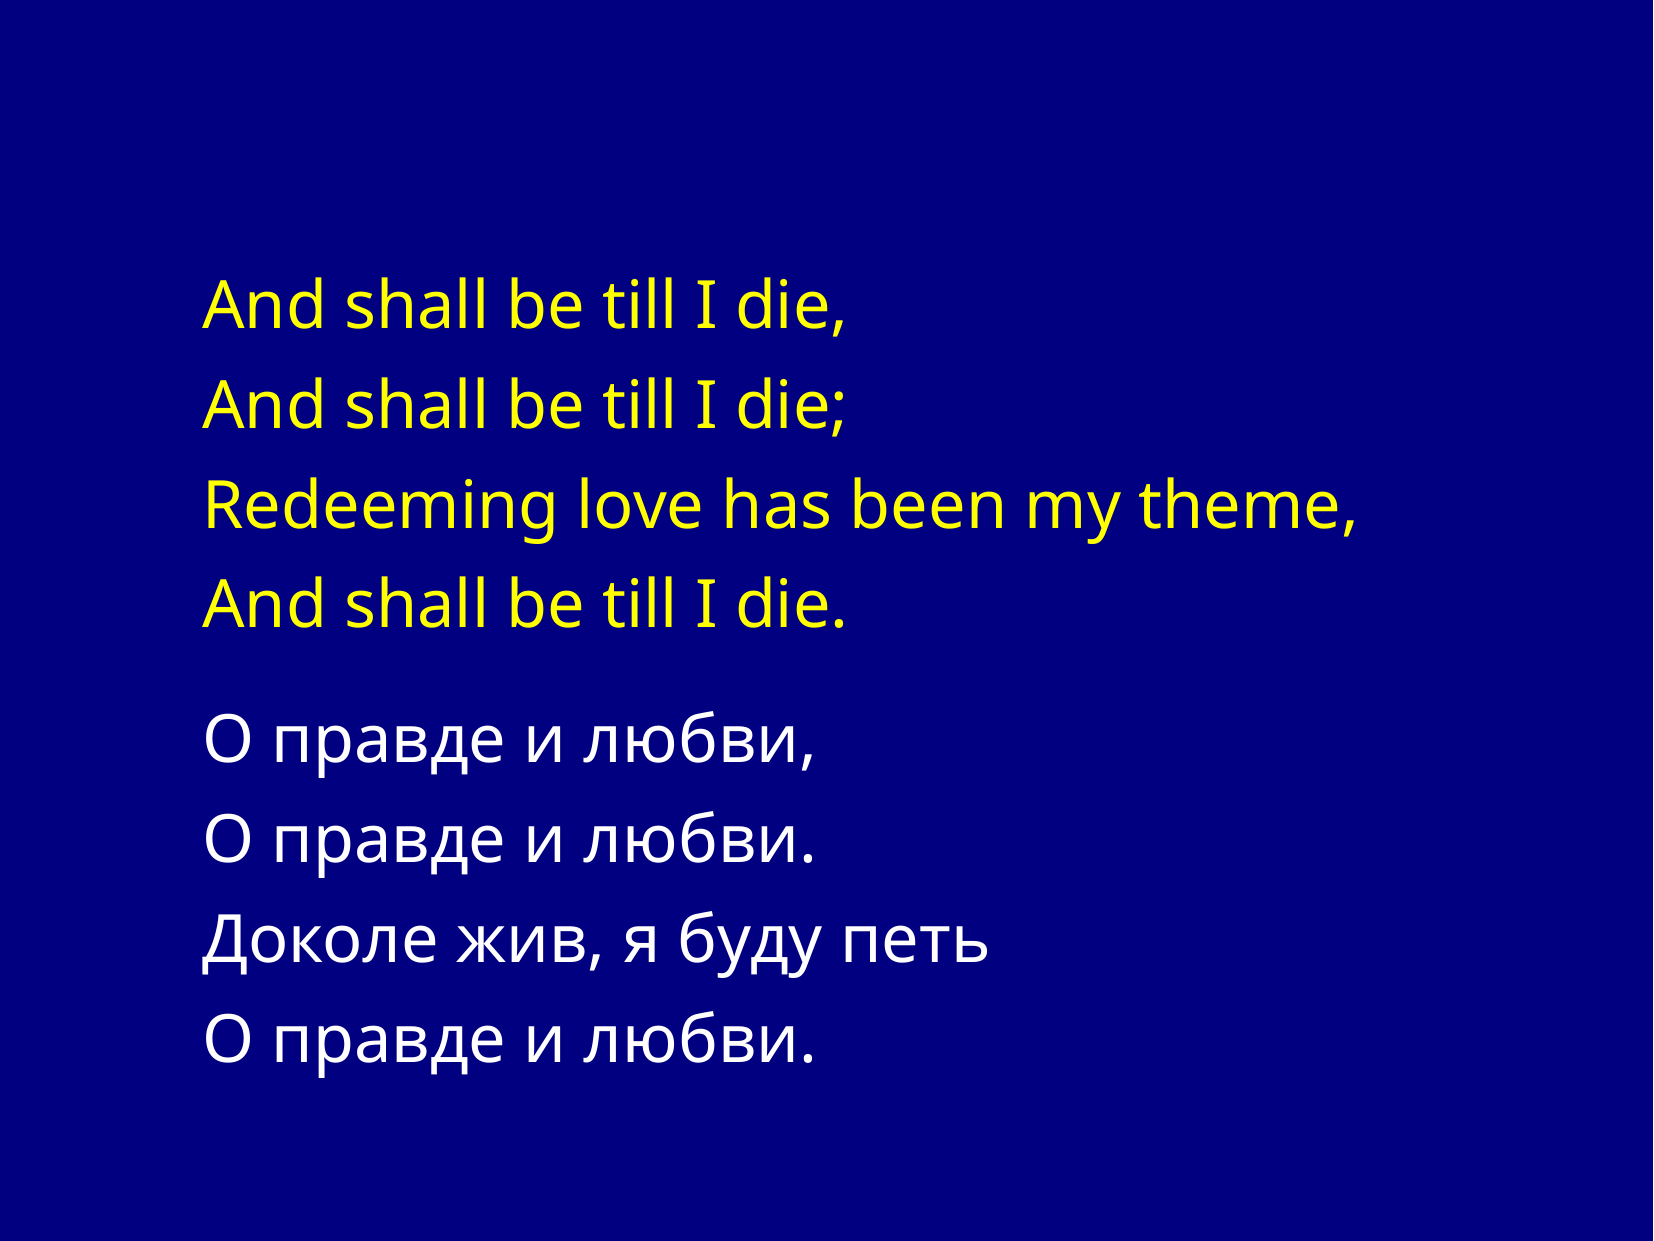

And shall be till I die,
	And shall be till I die;
	Redeeming love has been my theme,
	And shall be till I die.
	О правде и любви,
	О правде и любви.
	Доколе жив, я буду петь
	О правде и любви.